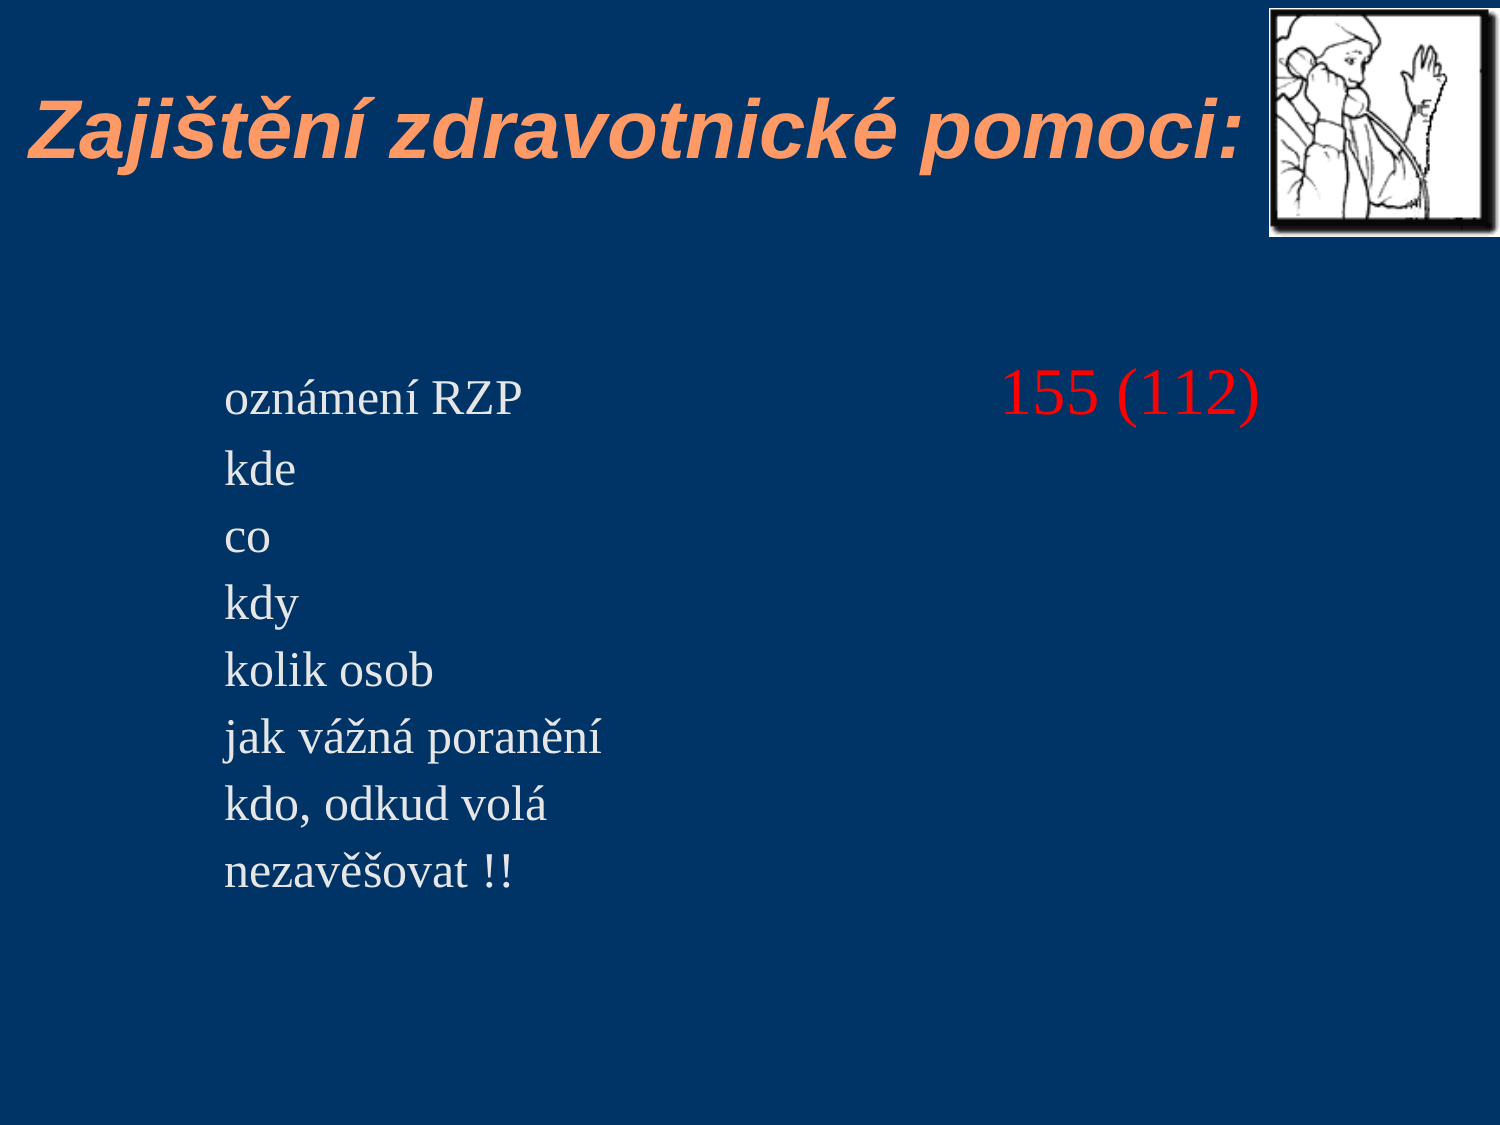

# Zajištění zdravotnické pomoci:
oznámení RZP				155 (112)
kde
co
kdy
kolik osob
jak vážná poranění
kdo, odkud volá
nezavěšovat !!